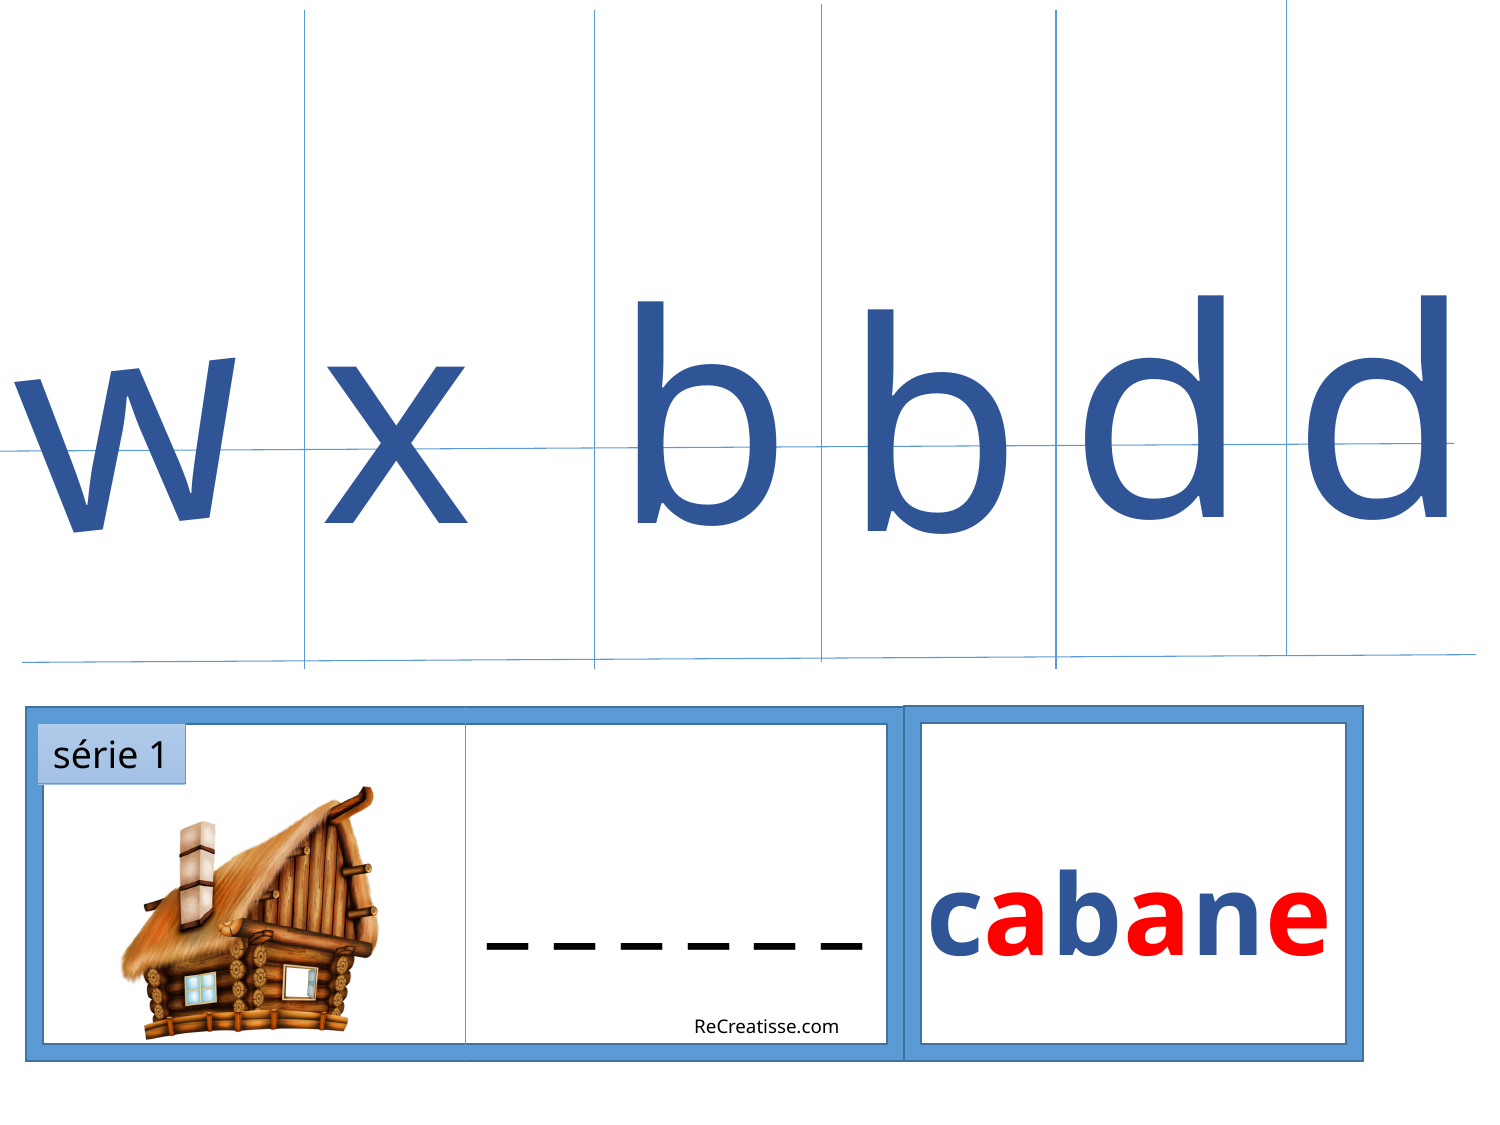

d
d
x
b
w
b
série 1
_ _ _ _ _ _
cabane
ReCreatisse.com